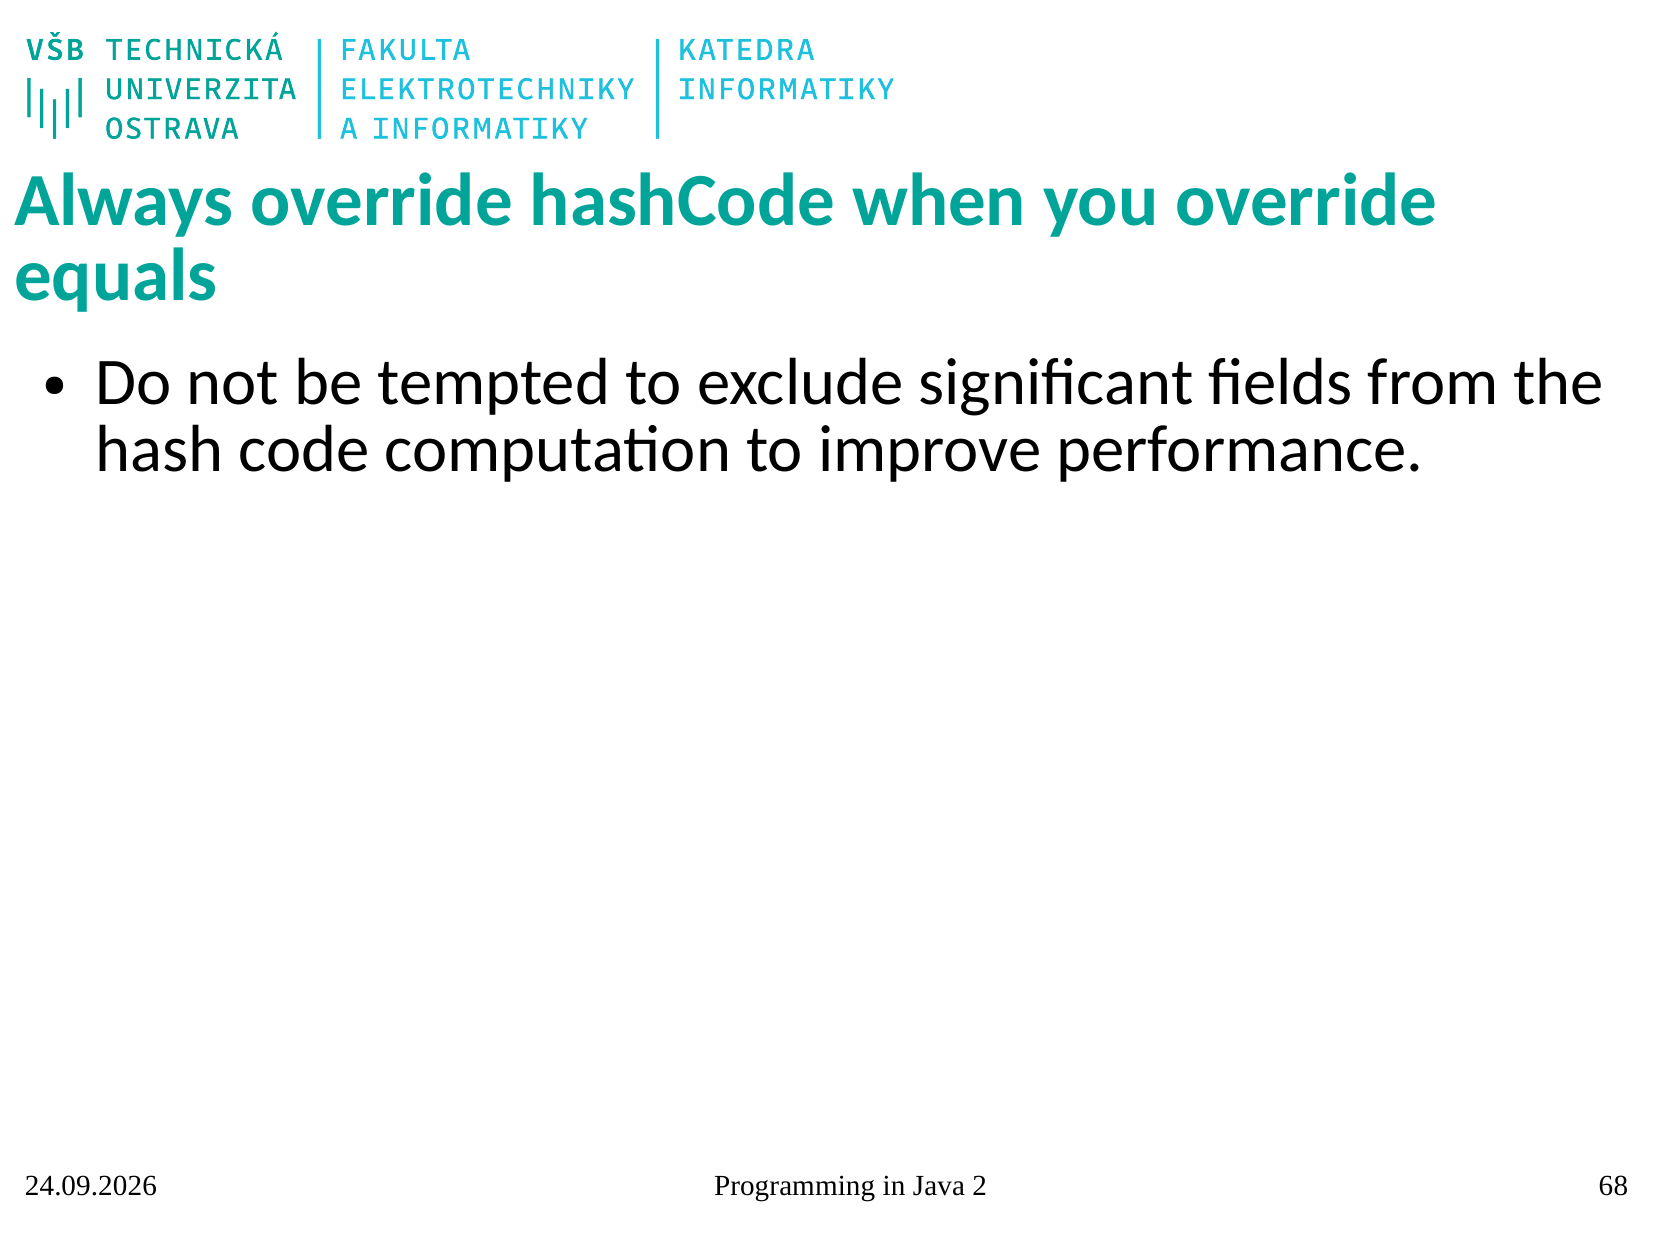

# Always override hashCode when you override equals
Do not be tempted to exclude significant fields from the hash code computation to improve performance.
Programming in Java 2
68